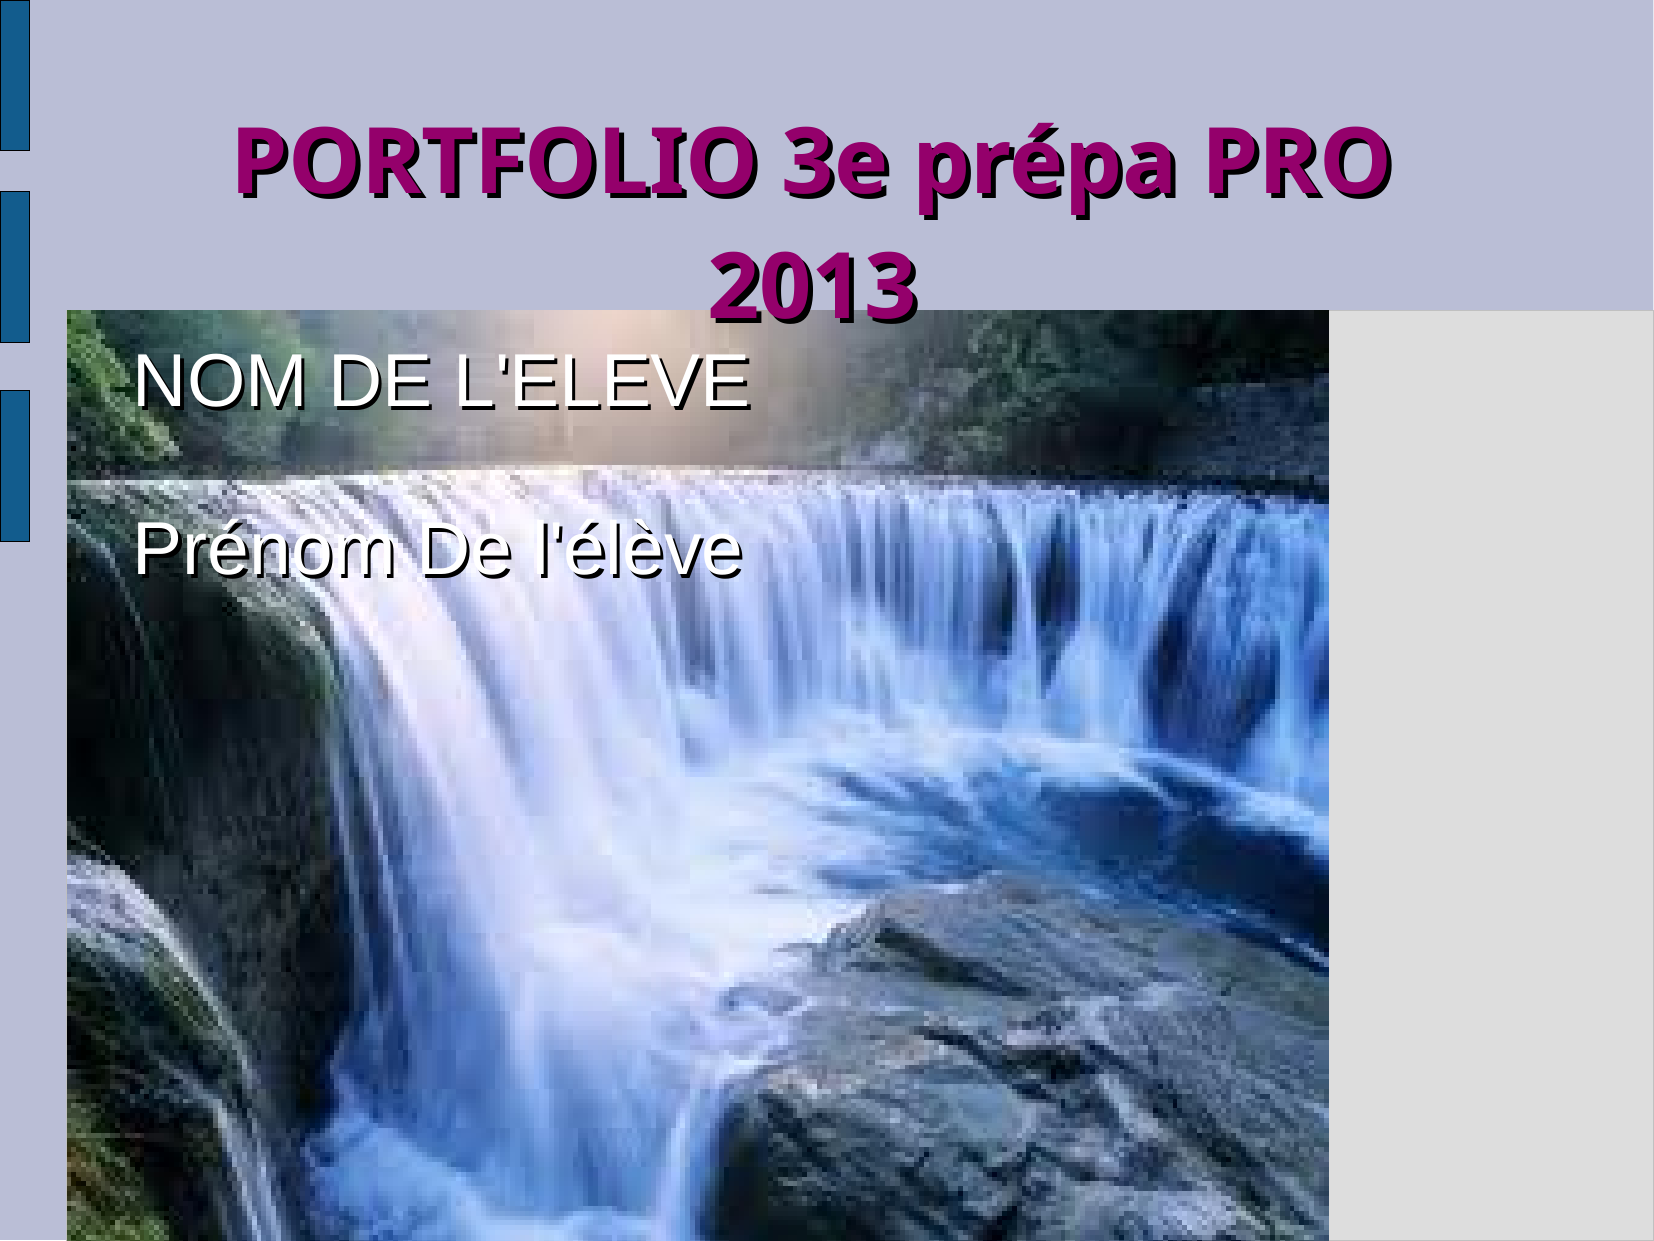

PORTFOLIO 3e prépa PRO 2013
NOM DE L'ELEVE
Prénom De l'élève